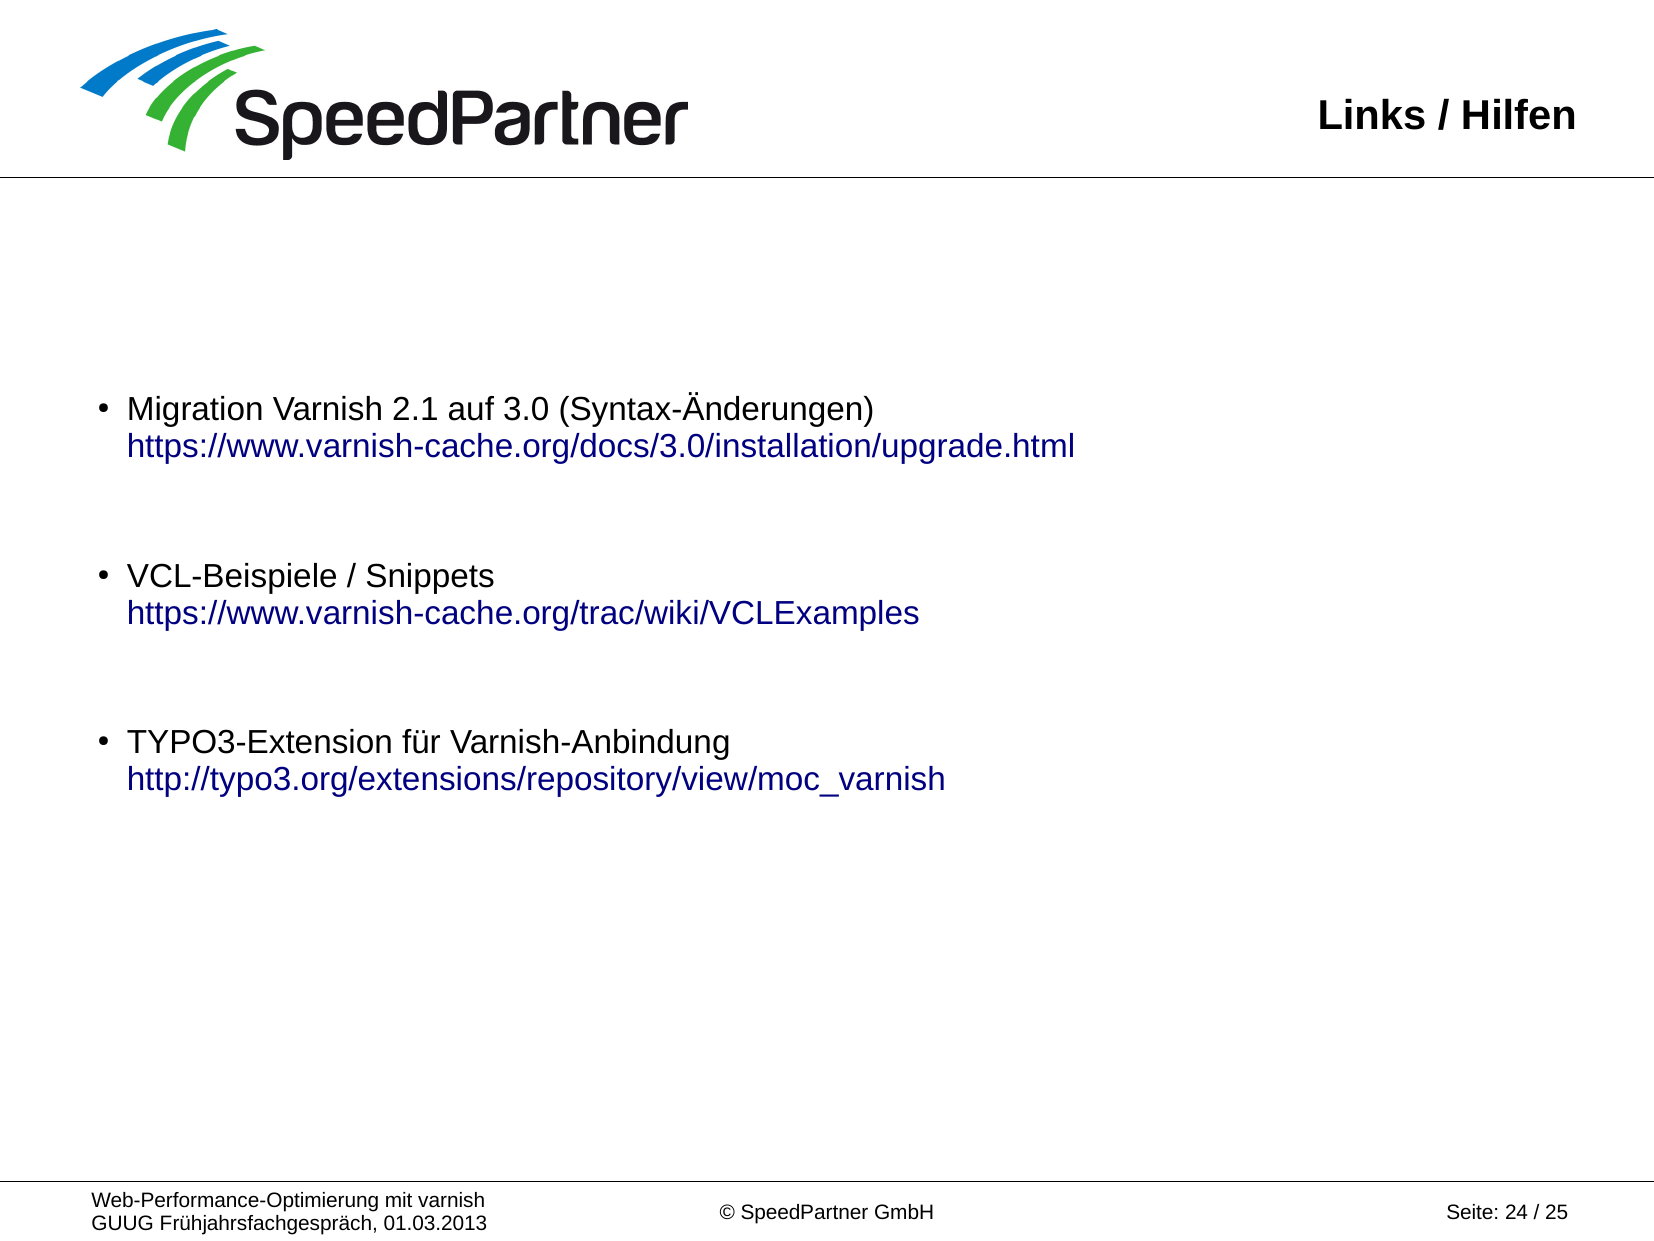

# Links / Hilfen
Migration Varnish 2.1 auf 3.0 (Syntax-Änderungen)
https://www.varnish-cache.org/docs/3.0/installation/upgrade.html
VCL-Beispiele / Snippets
https://www.varnish-cache.org/trac/wiki/VCLExamples
TYPO3-Extension für Varnish-Anbindung
http://typo3.org/extensions/repository/view/moc_varnish